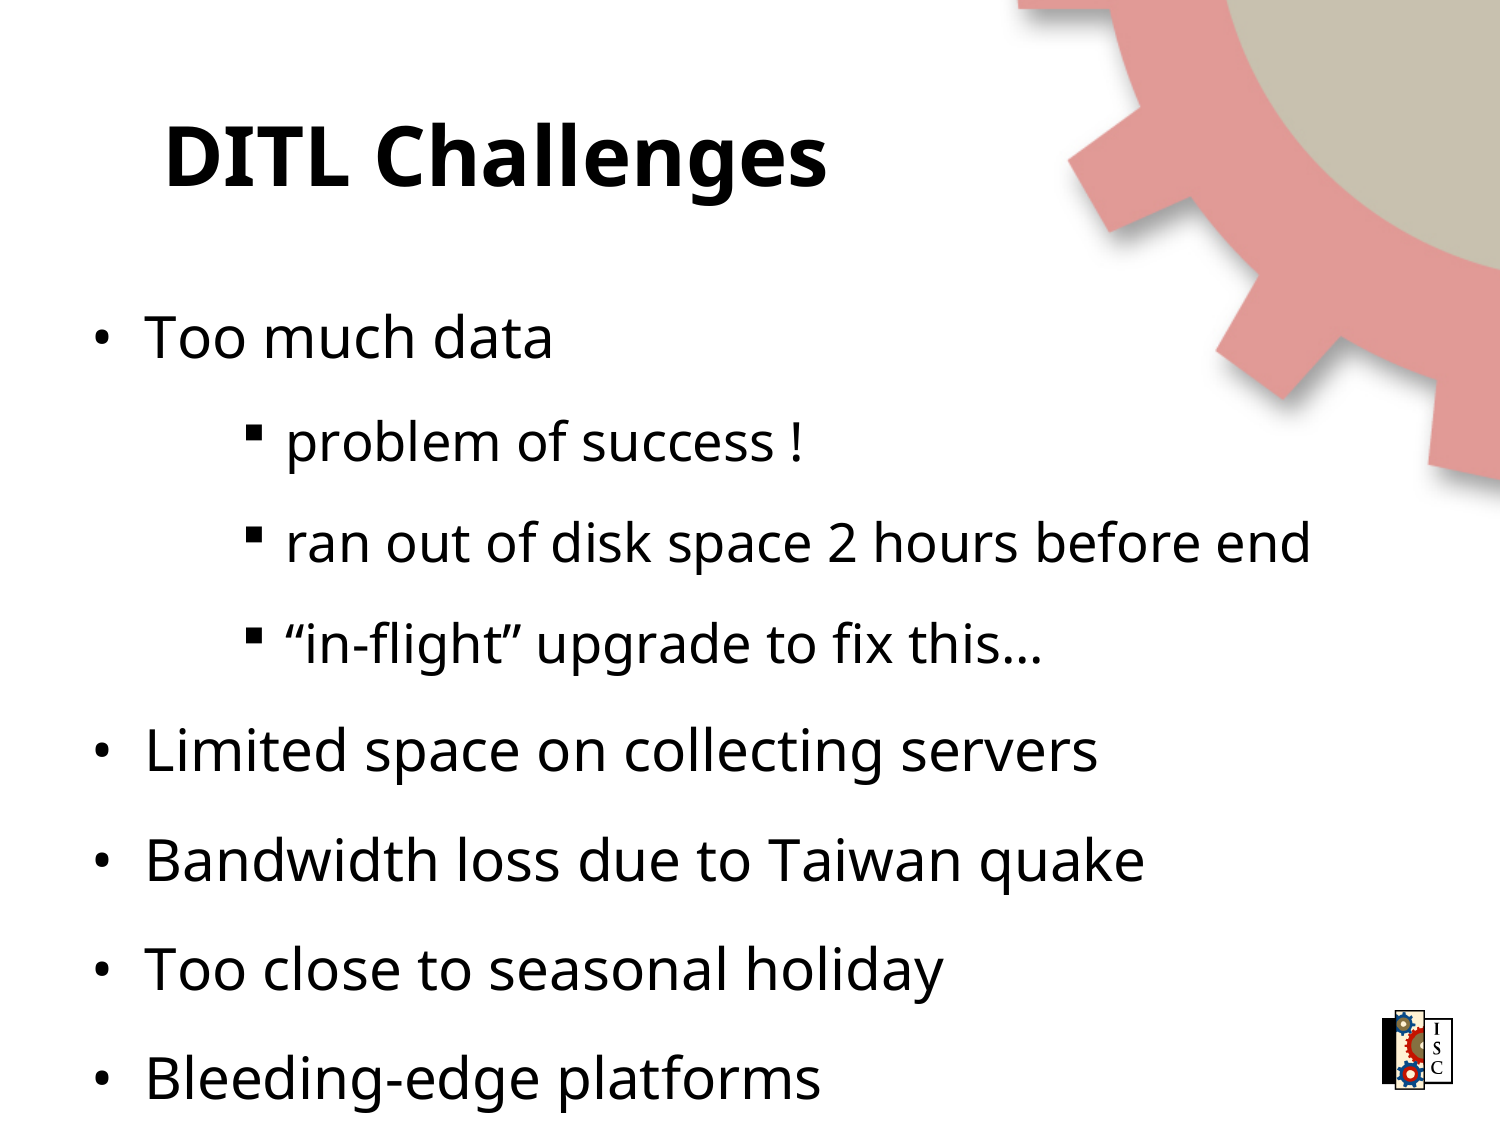

# DITL Challenges
Too much data
problem of success !
ran out of disk space 2 hours before end
“in-flight” upgrade to fix this...
Limited space on collecting servers
Bandwidth loss due to Taiwan quake
Too close to seasonal holiday
Bleeding-edge platforms